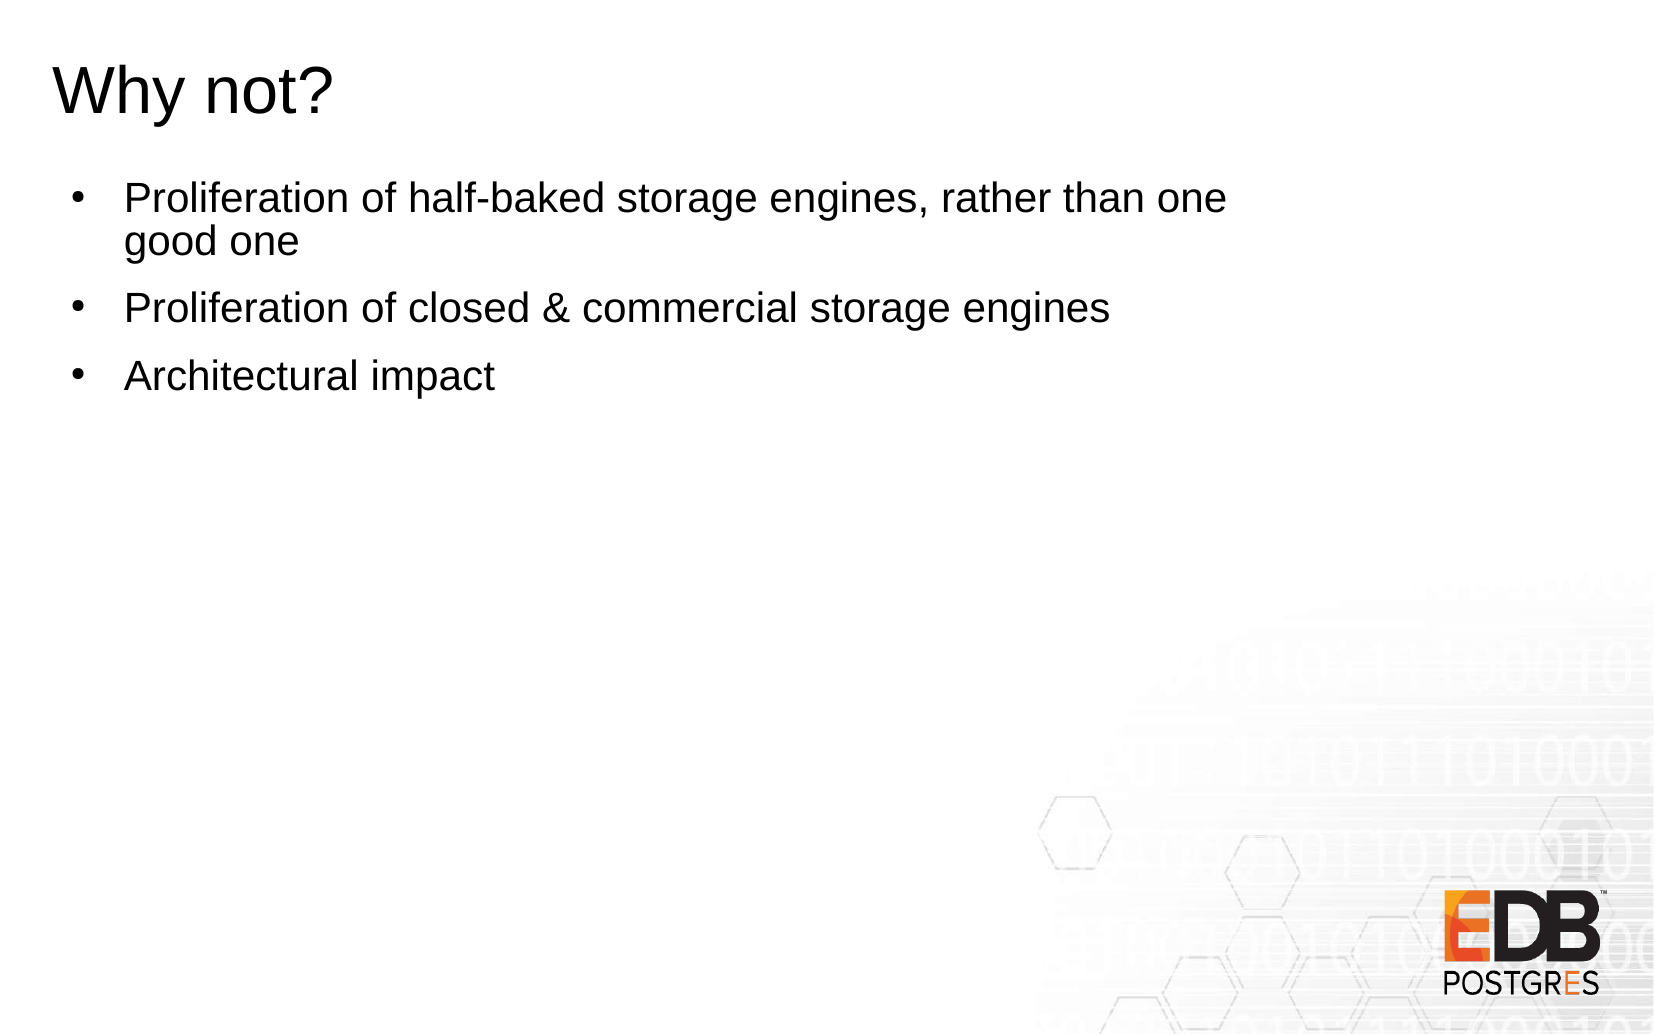

# Why not?
Proliferation of half-baked storage engines, rather than one good one
Proliferation of closed & commercial storage engines
Architectural impact